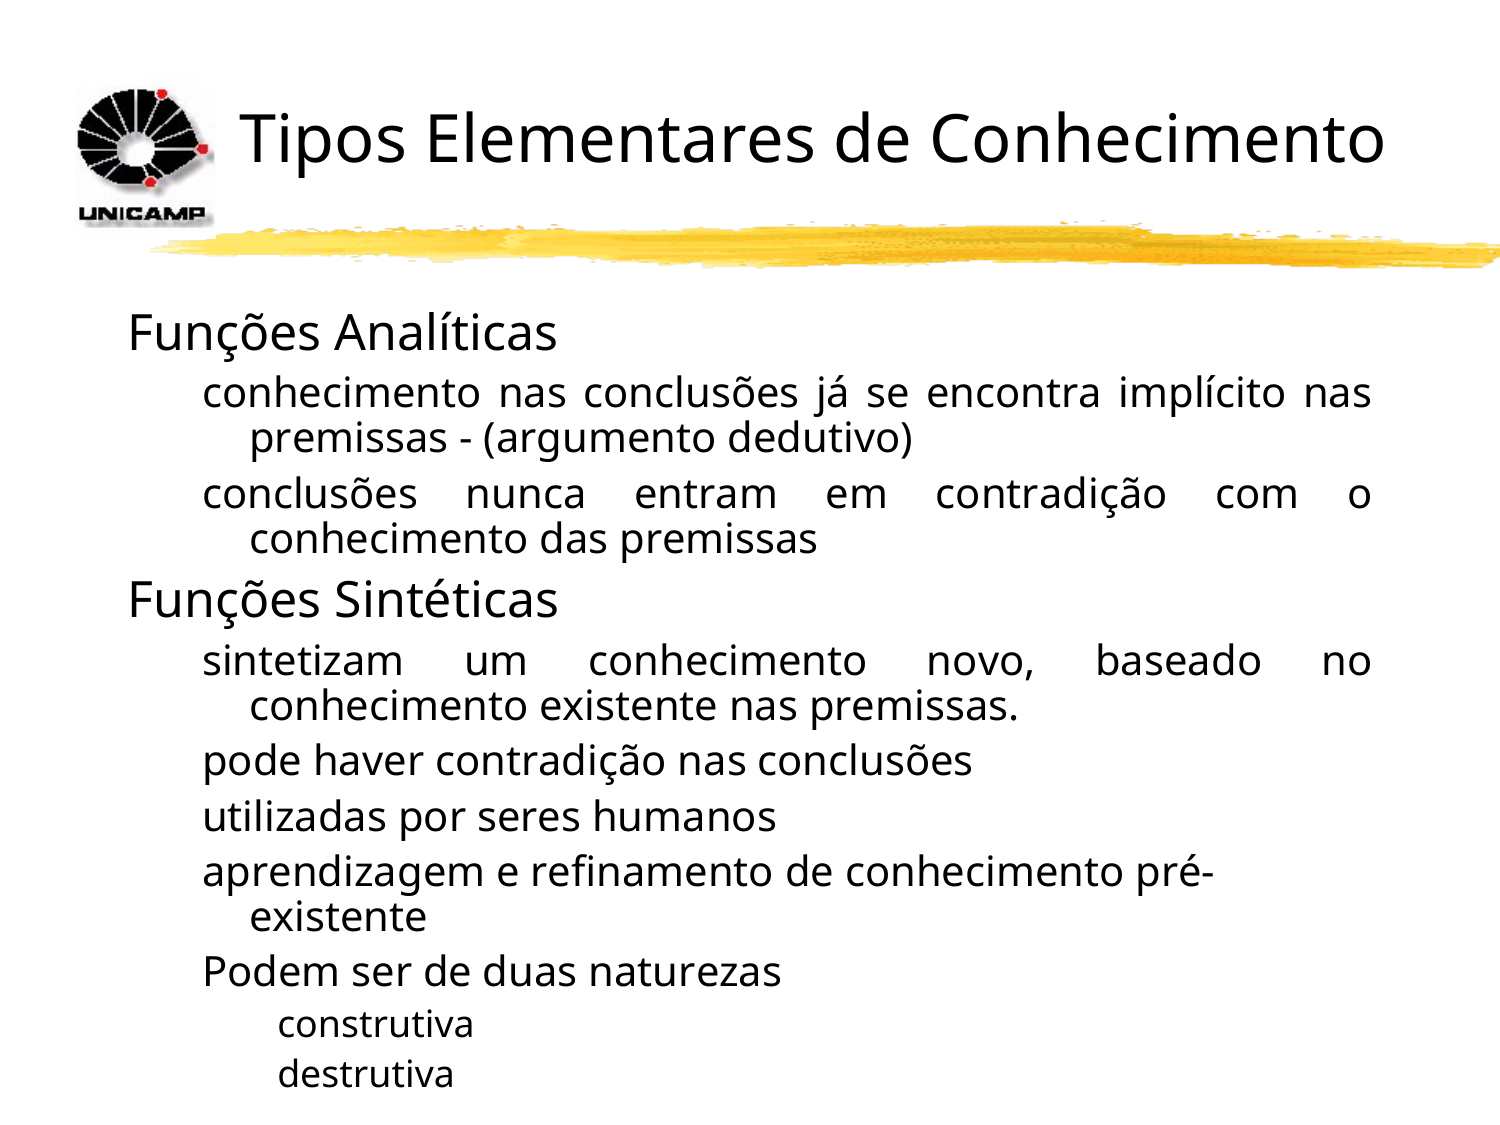

Tipos Elementares de Conhecimento
Funções Analíticas
conhecimento nas conclusões já se encontra implícito nas premissas - (argumento dedutivo)
conclusões nunca entram em contradição com o conhecimento das premissas
Funções Sintéticas
sintetizam um conhecimento novo, baseado no conhecimento existente nas premissas.
pode haver contradição nas conclusões
utilizadas por seres humanos
aprendizagem e refinamento de conhecimento pré-existente
Podem ser de duas naturezas
construtiva
destrutiva